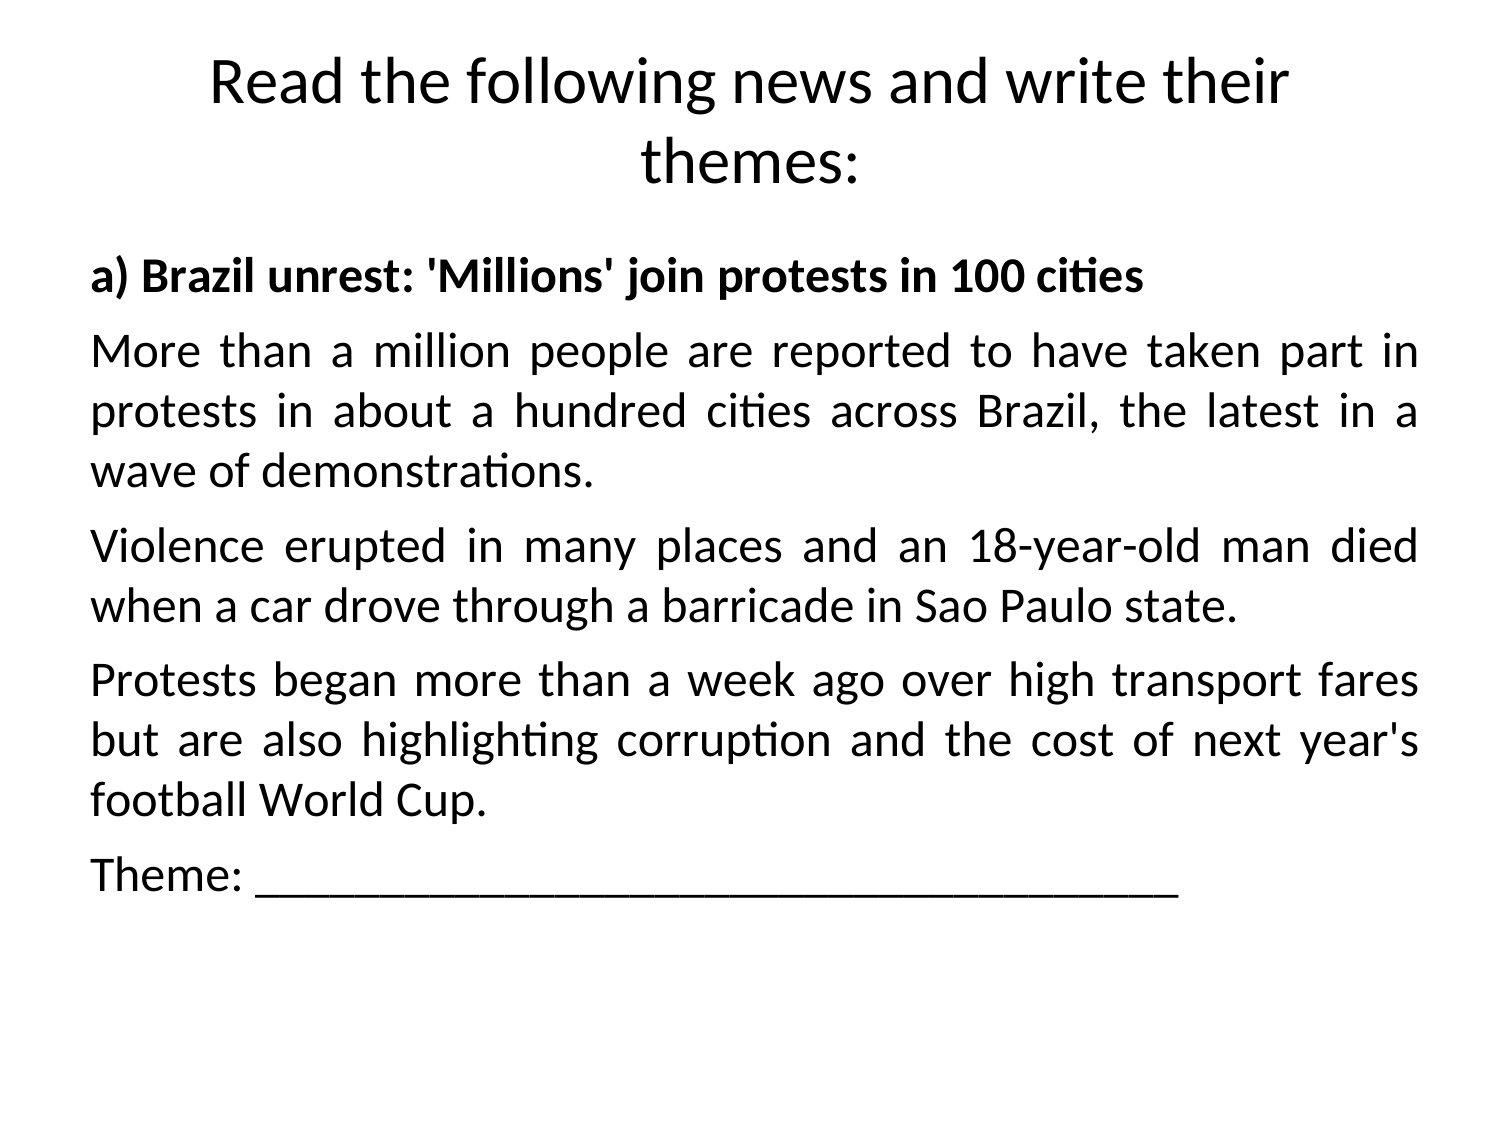

Read the following news and write their themes:
a) Brazil unrest: 'Millions' join protests in 100 cities
More than a million people are reported to have taken part in protests in about a hundred cities across Brazil, the latest in a wave of demonstrations.
Violence erupted in many places and an 18-year-old man died when a car drove through a barricade in Sao Paulo state.
Protests began more than a week ago over high transport fares but are also highlighting corruption and the cost of next year's football World Cup.
Theme: _____________________________________